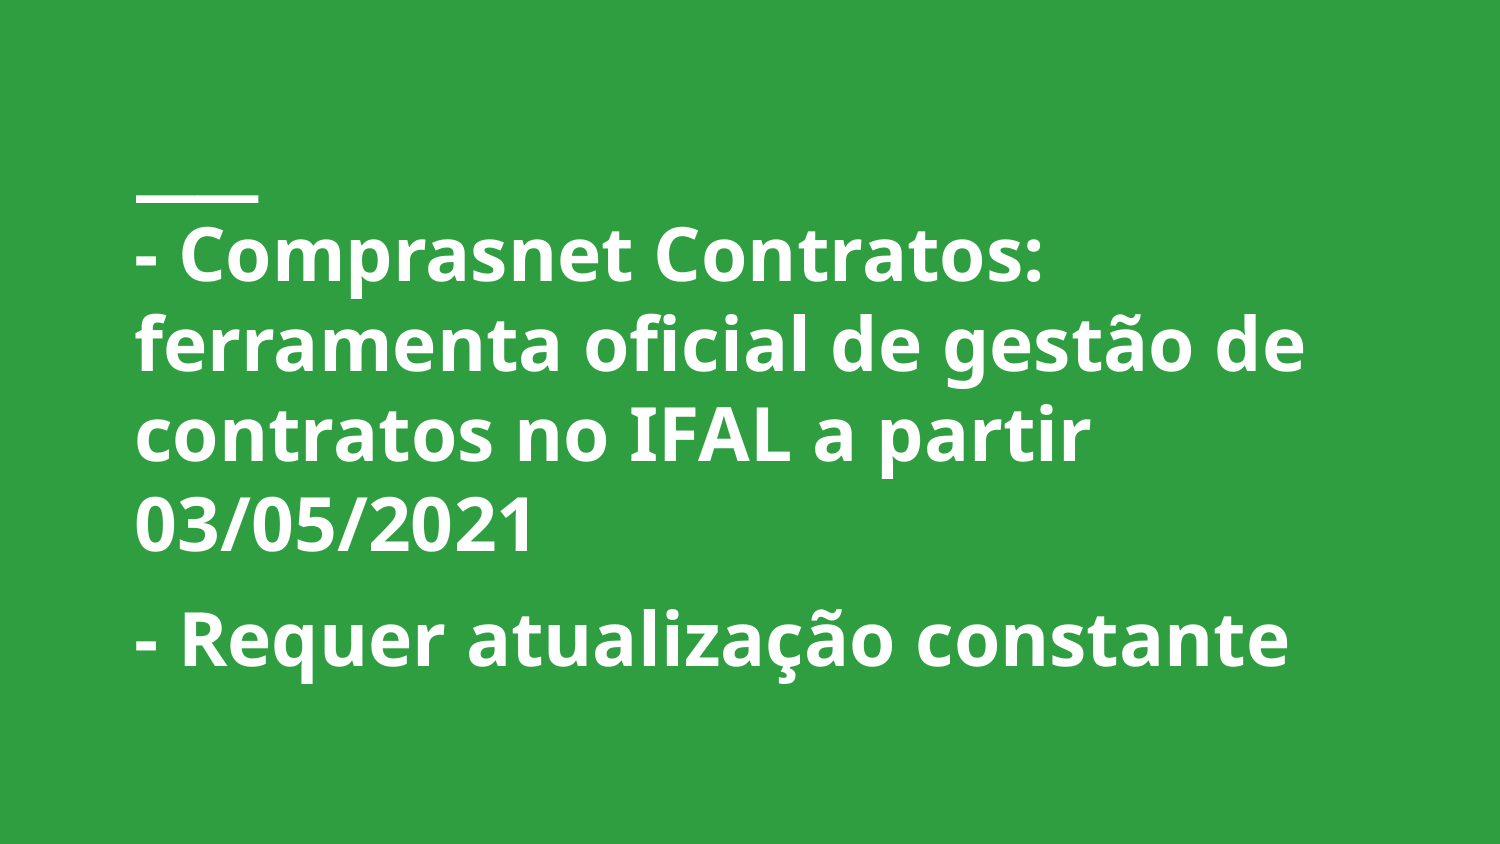

- Comprasnet Contratos: ferramenta oficial de gestão de contratos no IFAL a partir 03/05/2021
- Requer atualização constante